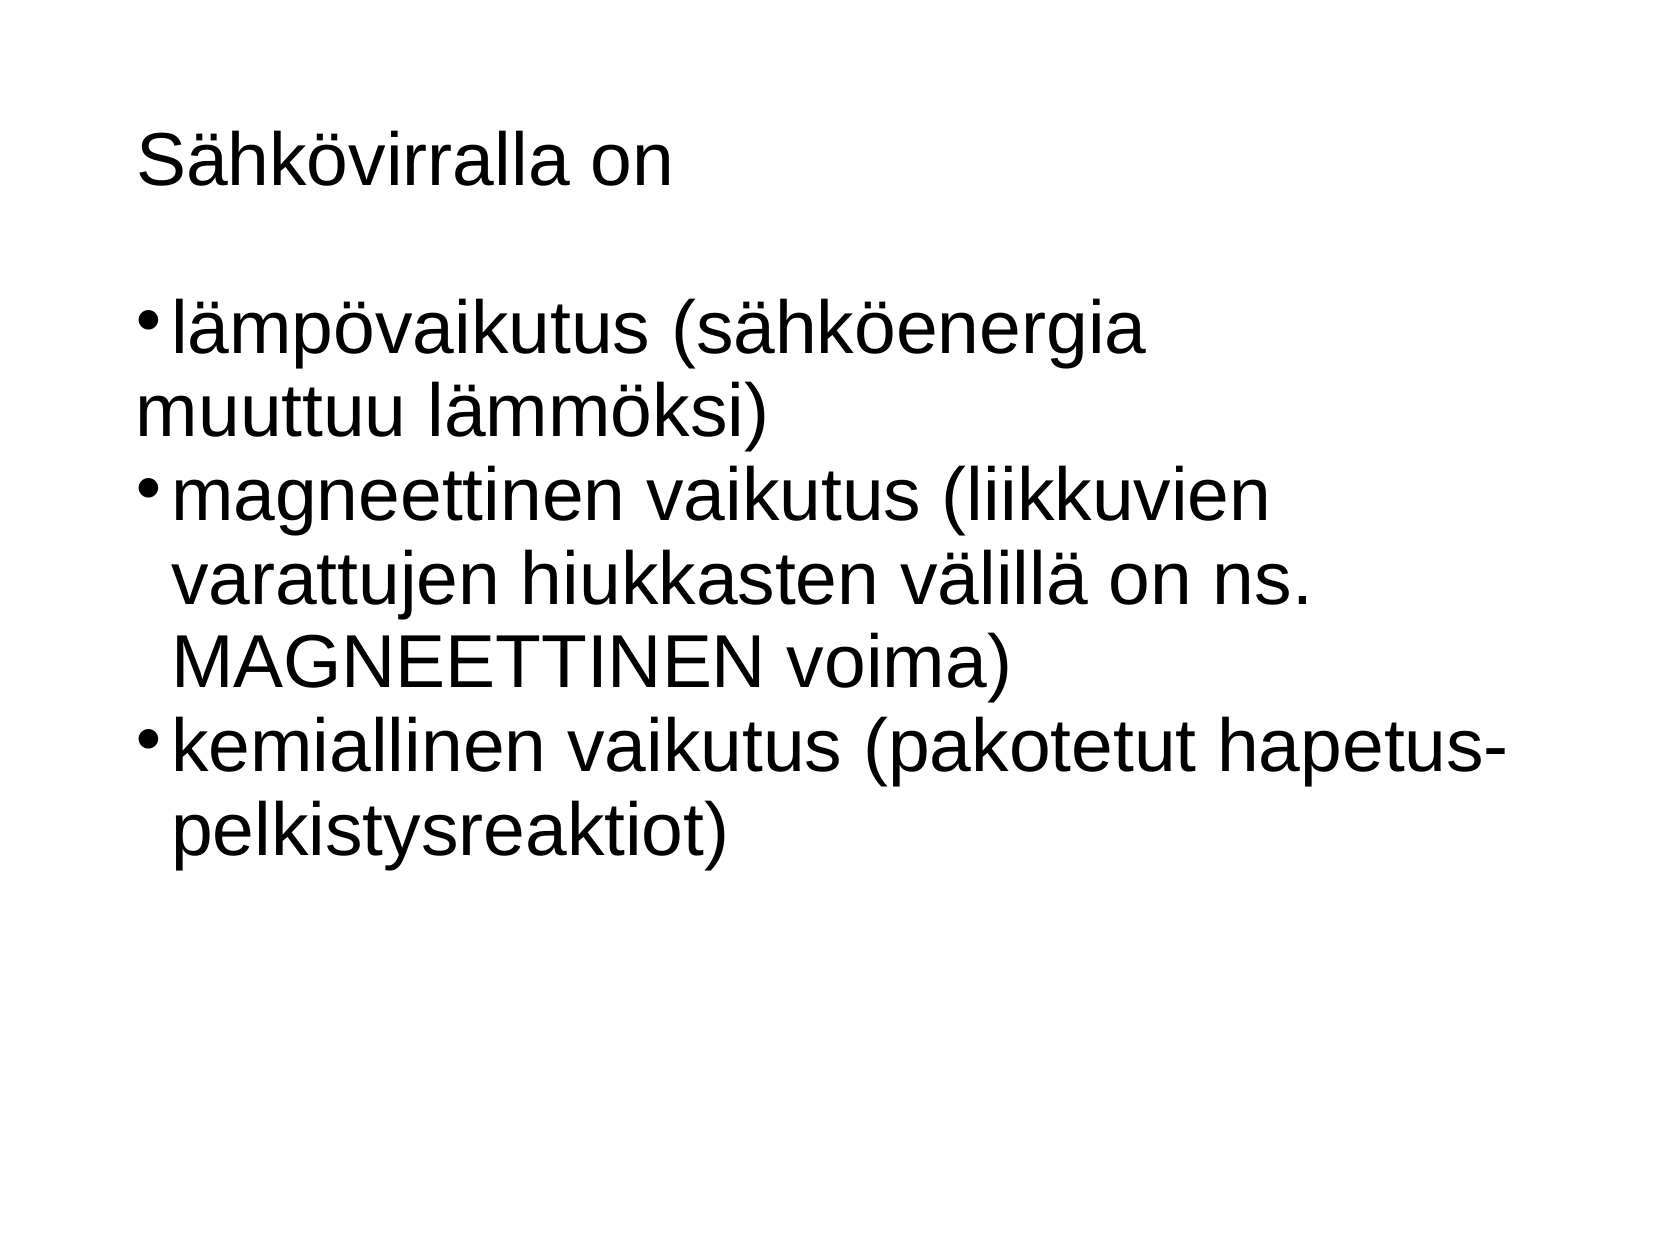

Sähkövirralla on
lämpövaikutus (sähköenergia
muuttuu lämmöksi)
magneettinen vaikutus (liikkuvien varattujen hiukkasten välillä on ns. MAGNEETTINEN voima)
kemiallinen vaikutus (pakotetut hapetus- pelkistysreaktiot)